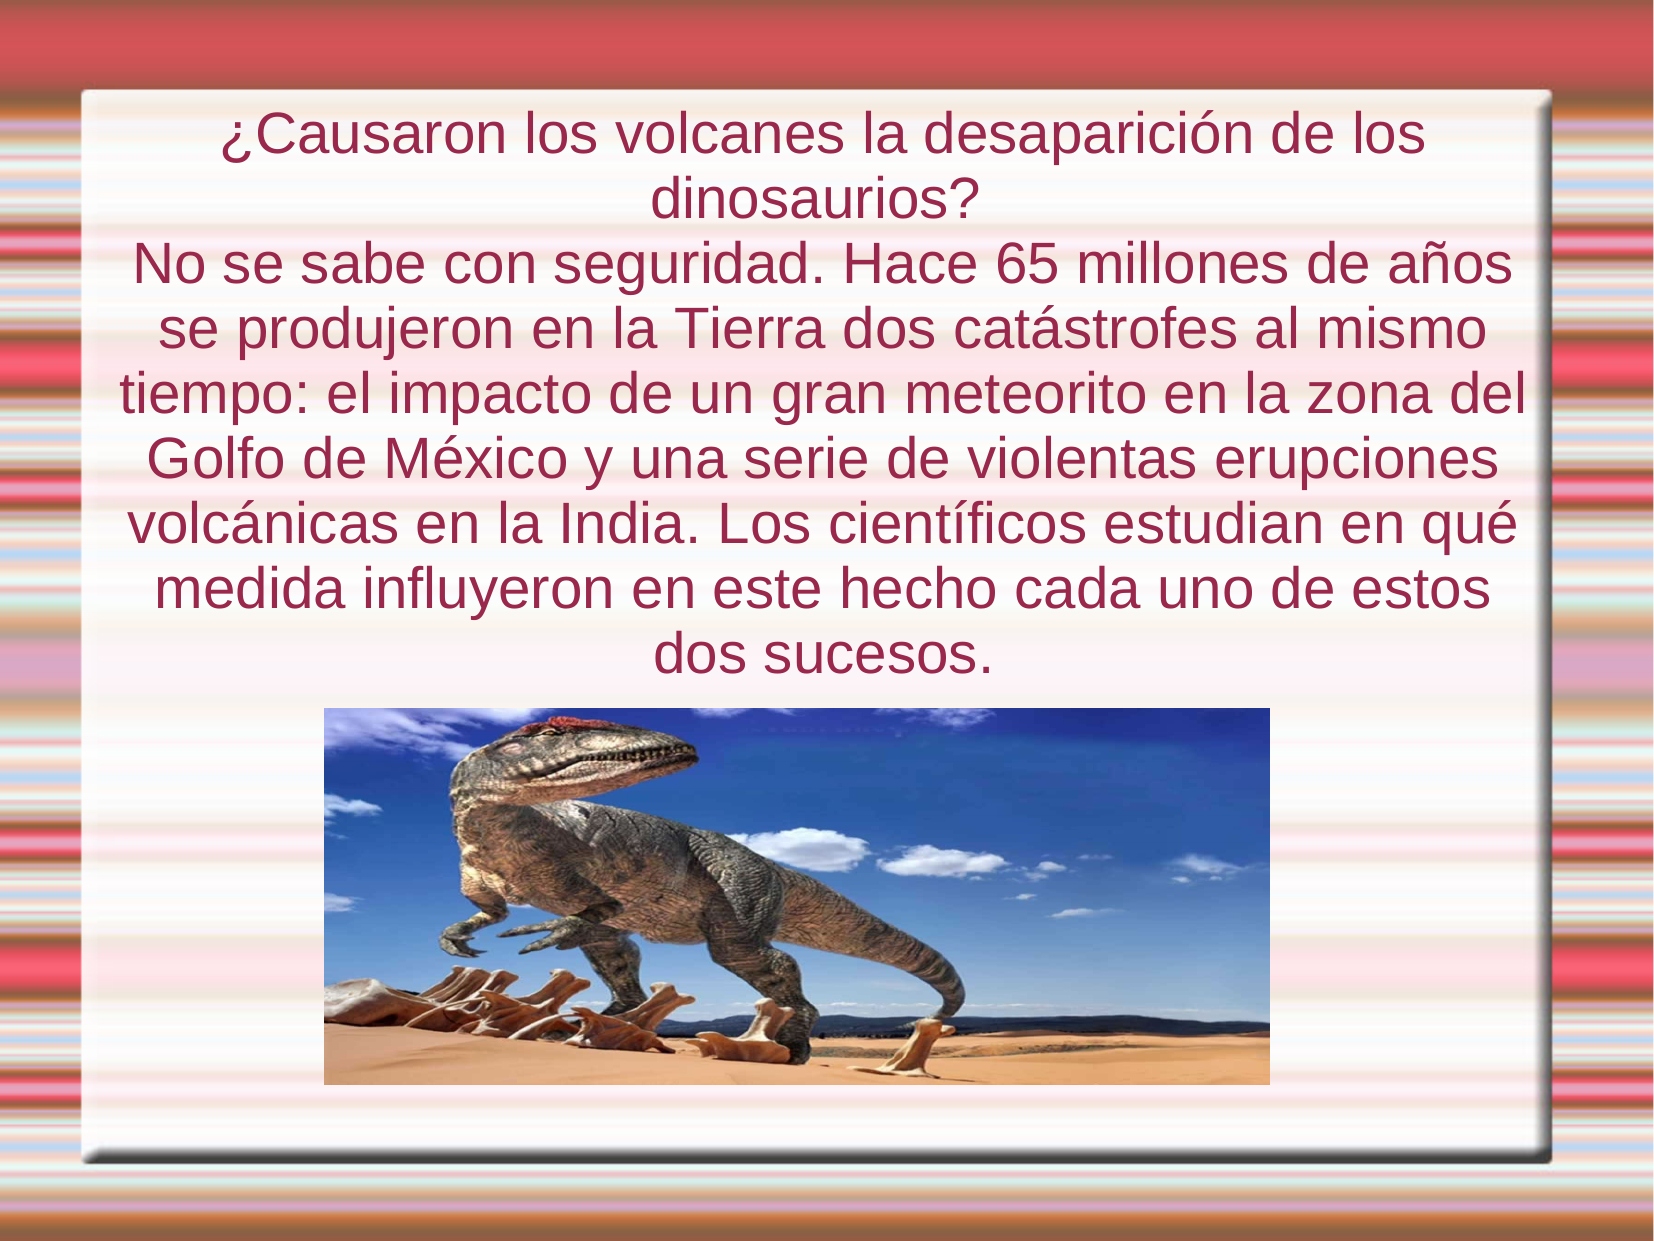

# ¿Causaron los volcanes la desaparición de los dinosaurios?
No se sabe con seguridad. Hace 65 millones de años se produjeron en la Tierra dos catástrofes al mismo tiempo: el impacto de un gran meteorito en la zona del Golfo de México y una serie de violentas erupciones volcánicas en la India. Los científicos estudian en qué medida influyeron en este hecho cada uno de estos dos sucesos.